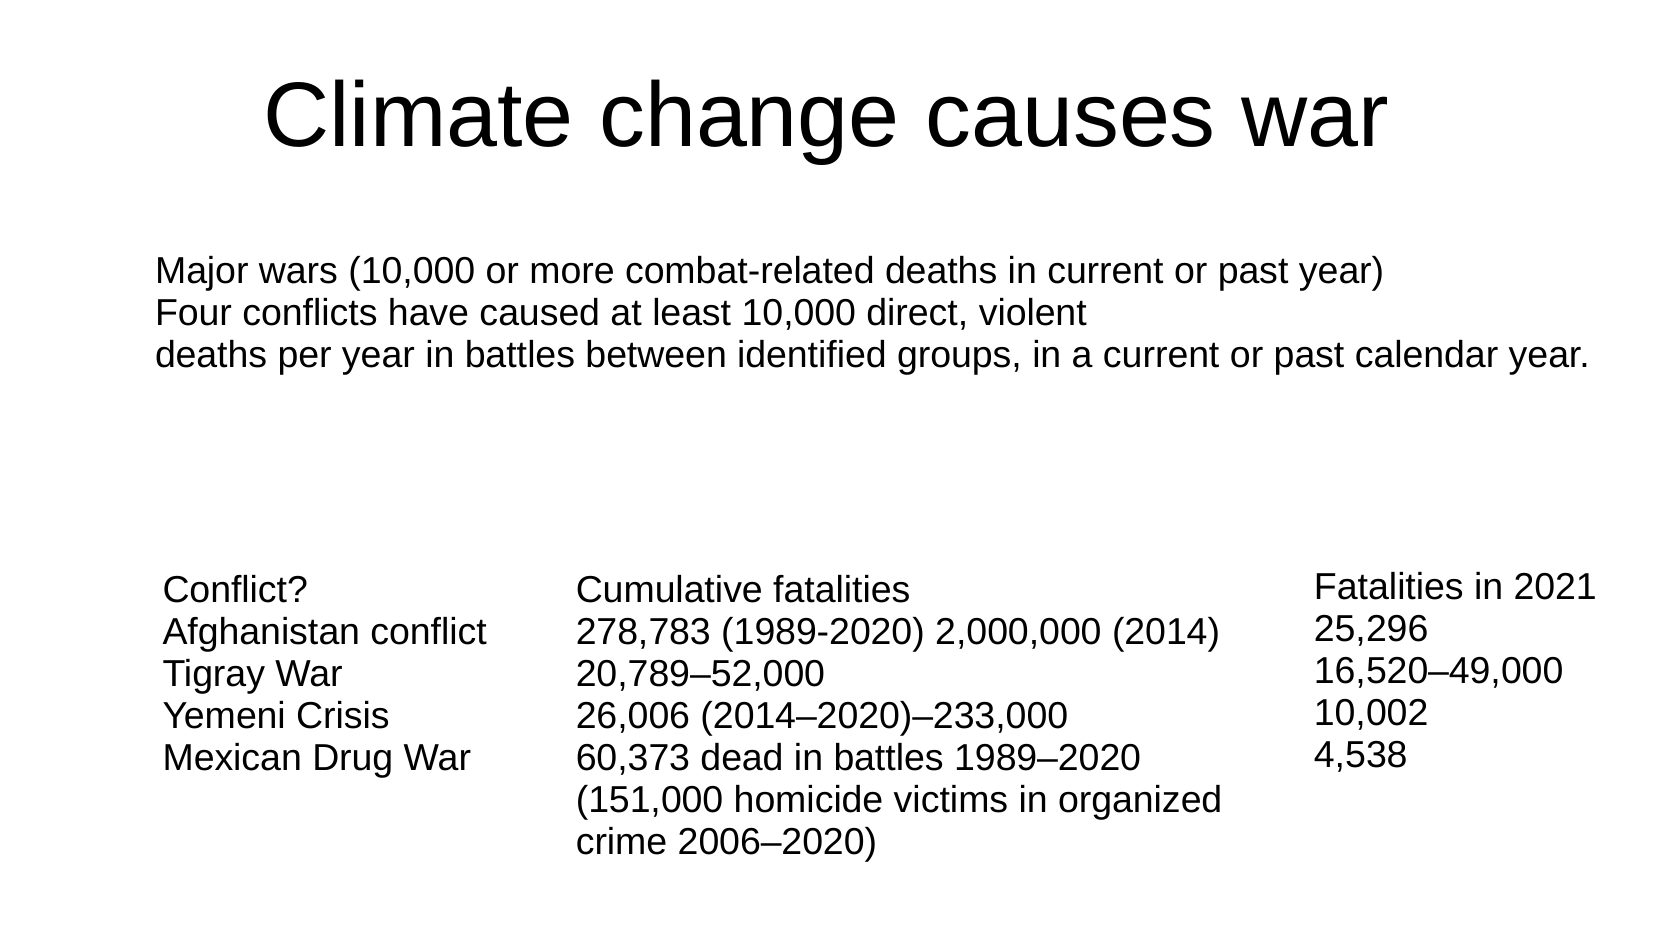

# Climate change causes war
Major wars (10,000 or more combat-related deaths in current or past year)
Four conflicts have caused at least 10,000 direct, violent
deaths per year in battles between identified groups, in a current or past calendar year.
Fatalities in 2021
25,296
16,520–49,000
10,002
4,538
Conflict?
Afghanistan conflict
Tigray War
Yemeni Crisis
Mexican Drug War
Cumulative fatalities
278,783 (1989-2020) 2,000,000 (2014)
20,789–52,000
26,006 (2014–2020)–233,000
60,373 dead in battles 1989–2020 (151,000 homicide victims in organized crime 2006–2020)